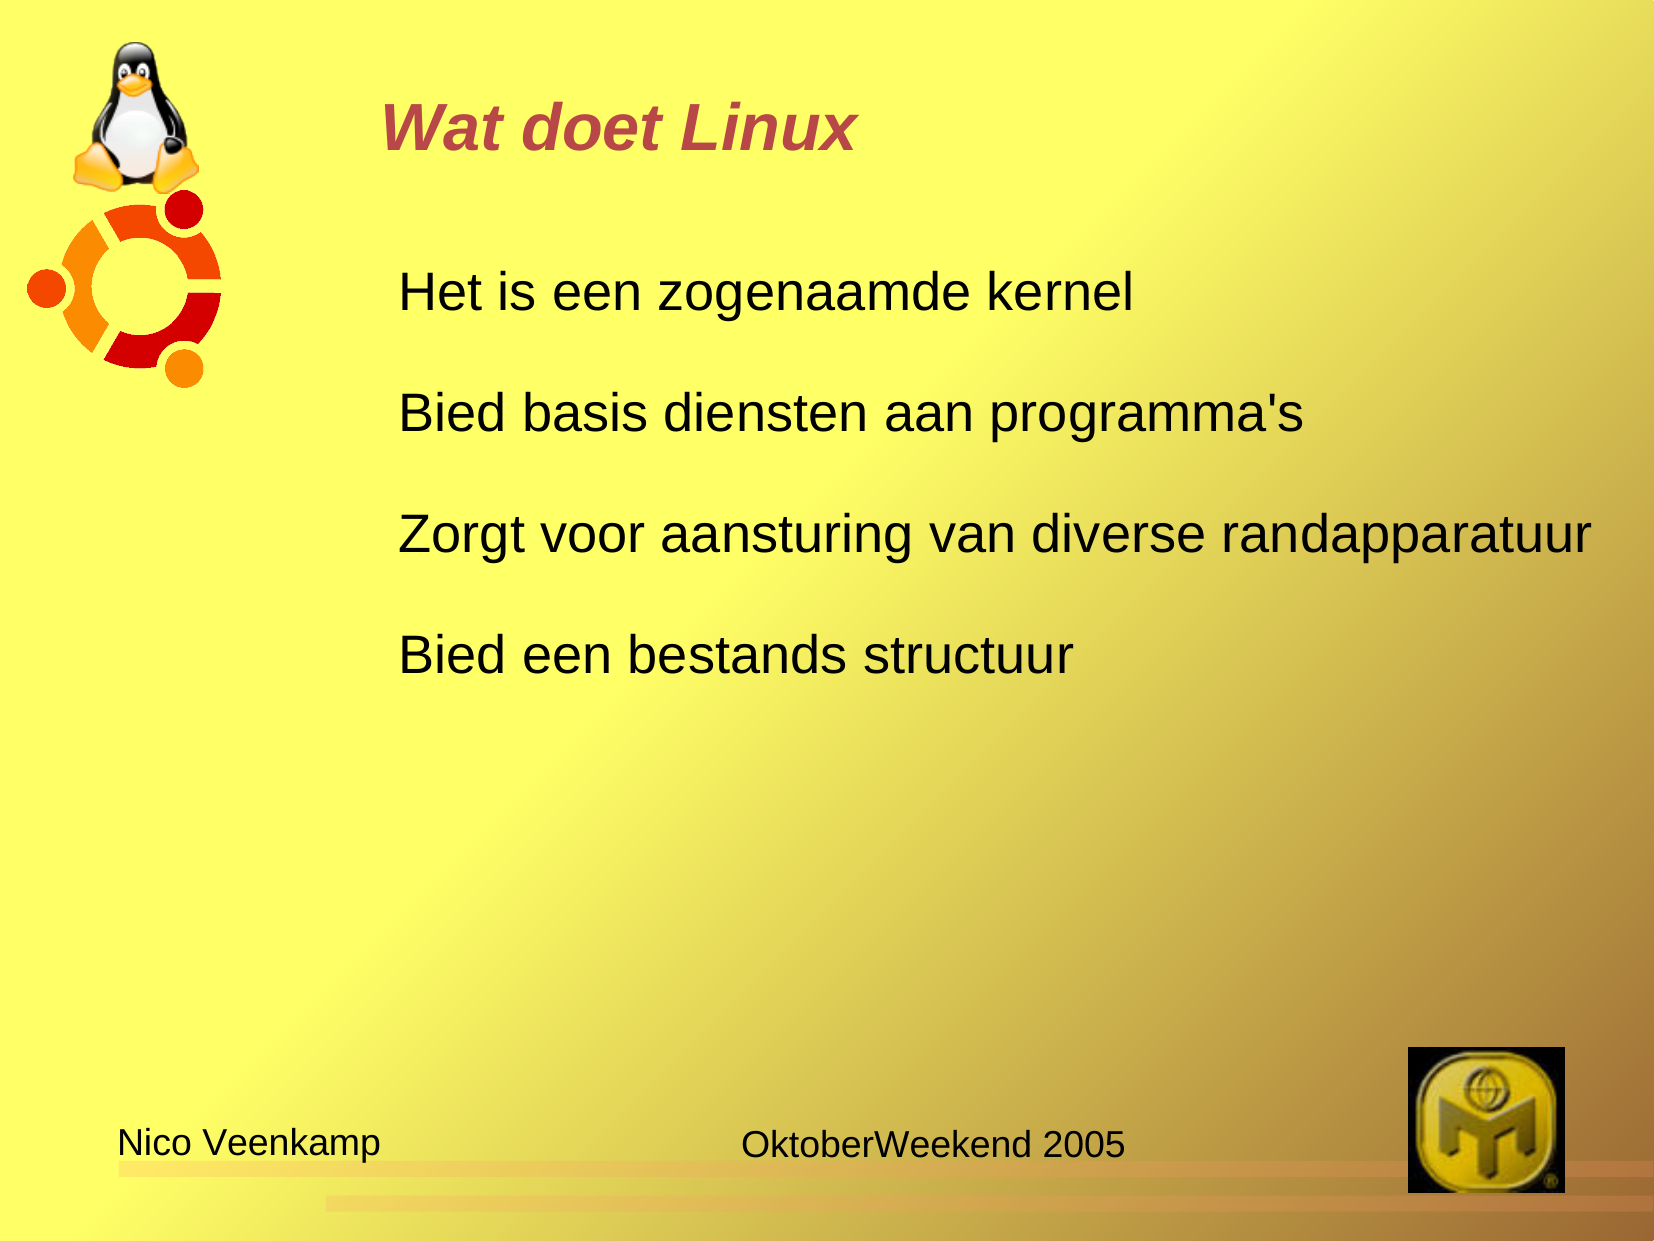

Wat doet Linux
Het is een zogenaamde kernel
Bied basis diensten aan programma's
Zorgt voor aansturing van diverse randapparatuur
Bied een bestands structuur